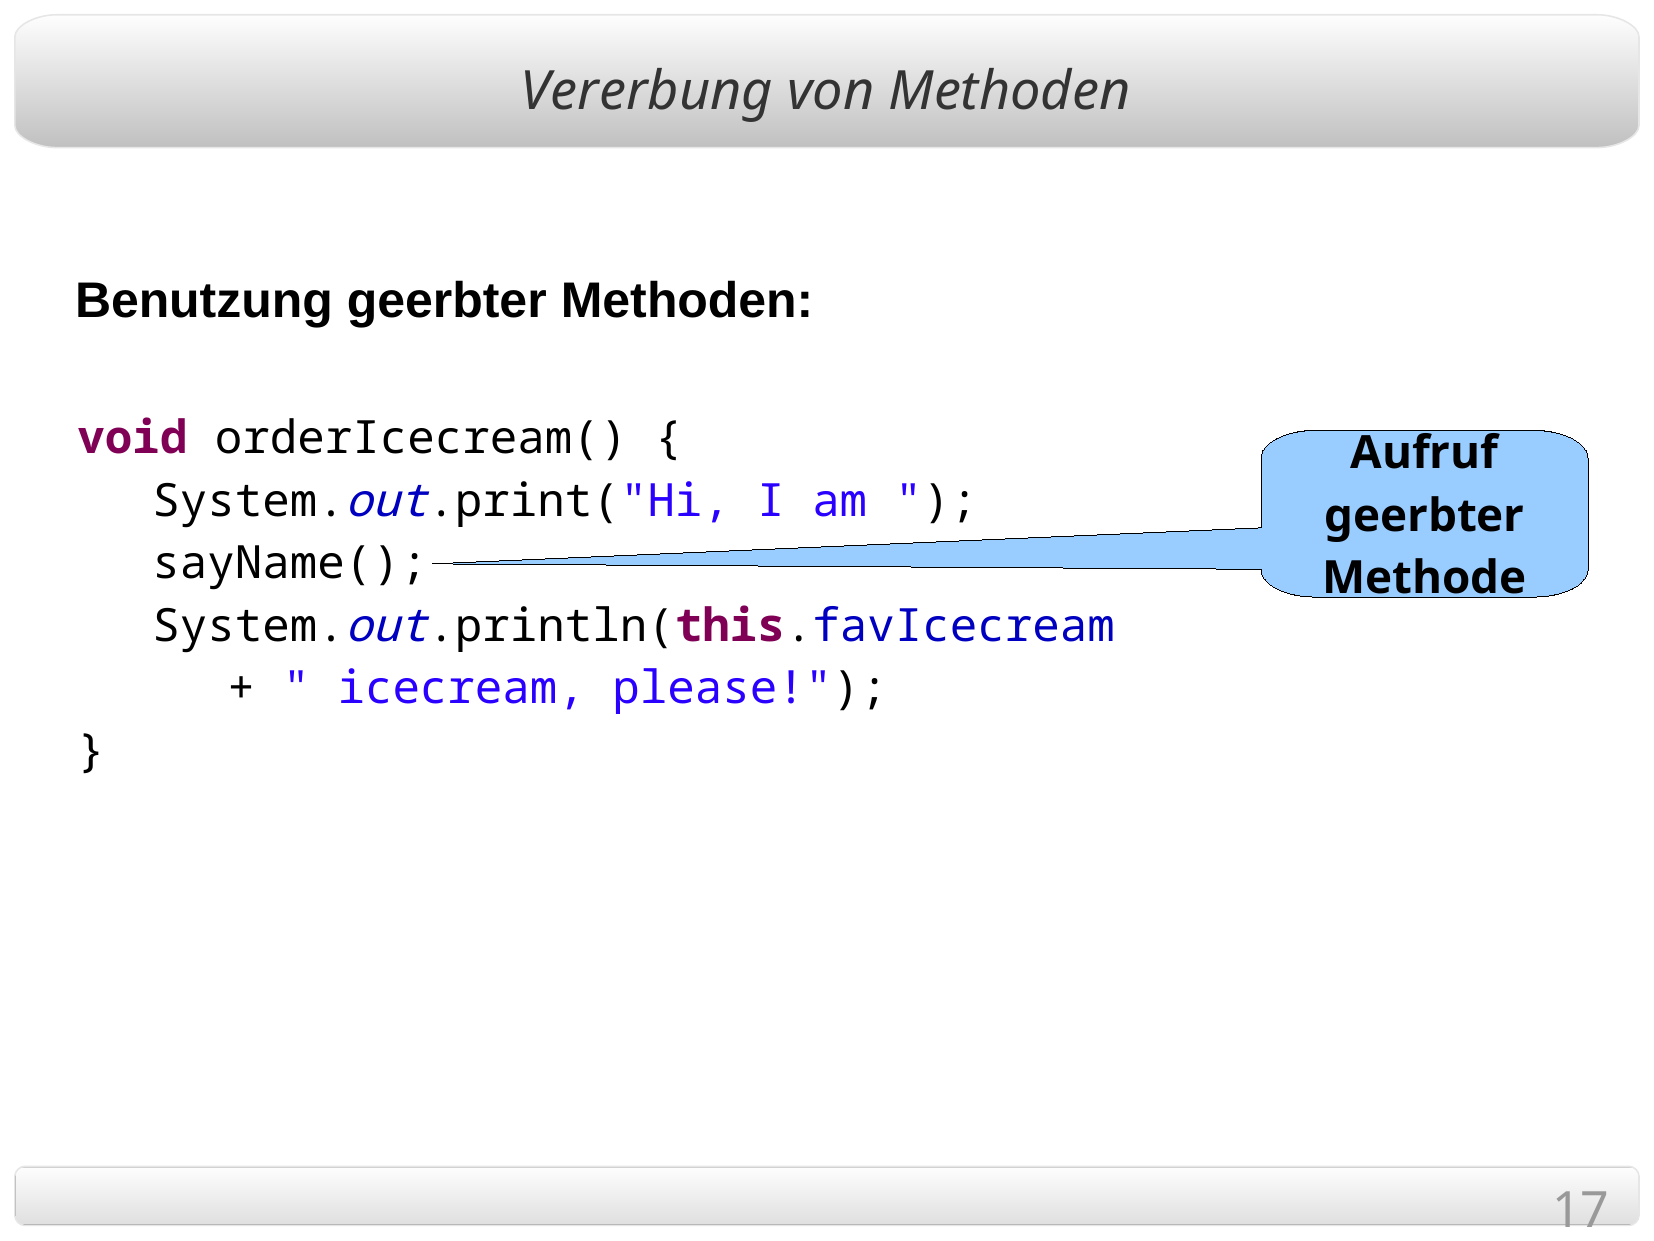

# Vererbung von Methoden
Benutzung geerbter Methoden:
void orderIcecream() {
	System.out.print("Hi, I am ");
	sayName();
	System.out.println(this.favIcecream
		+ " icecream, please!");
}
Aufruf geerbter Methode